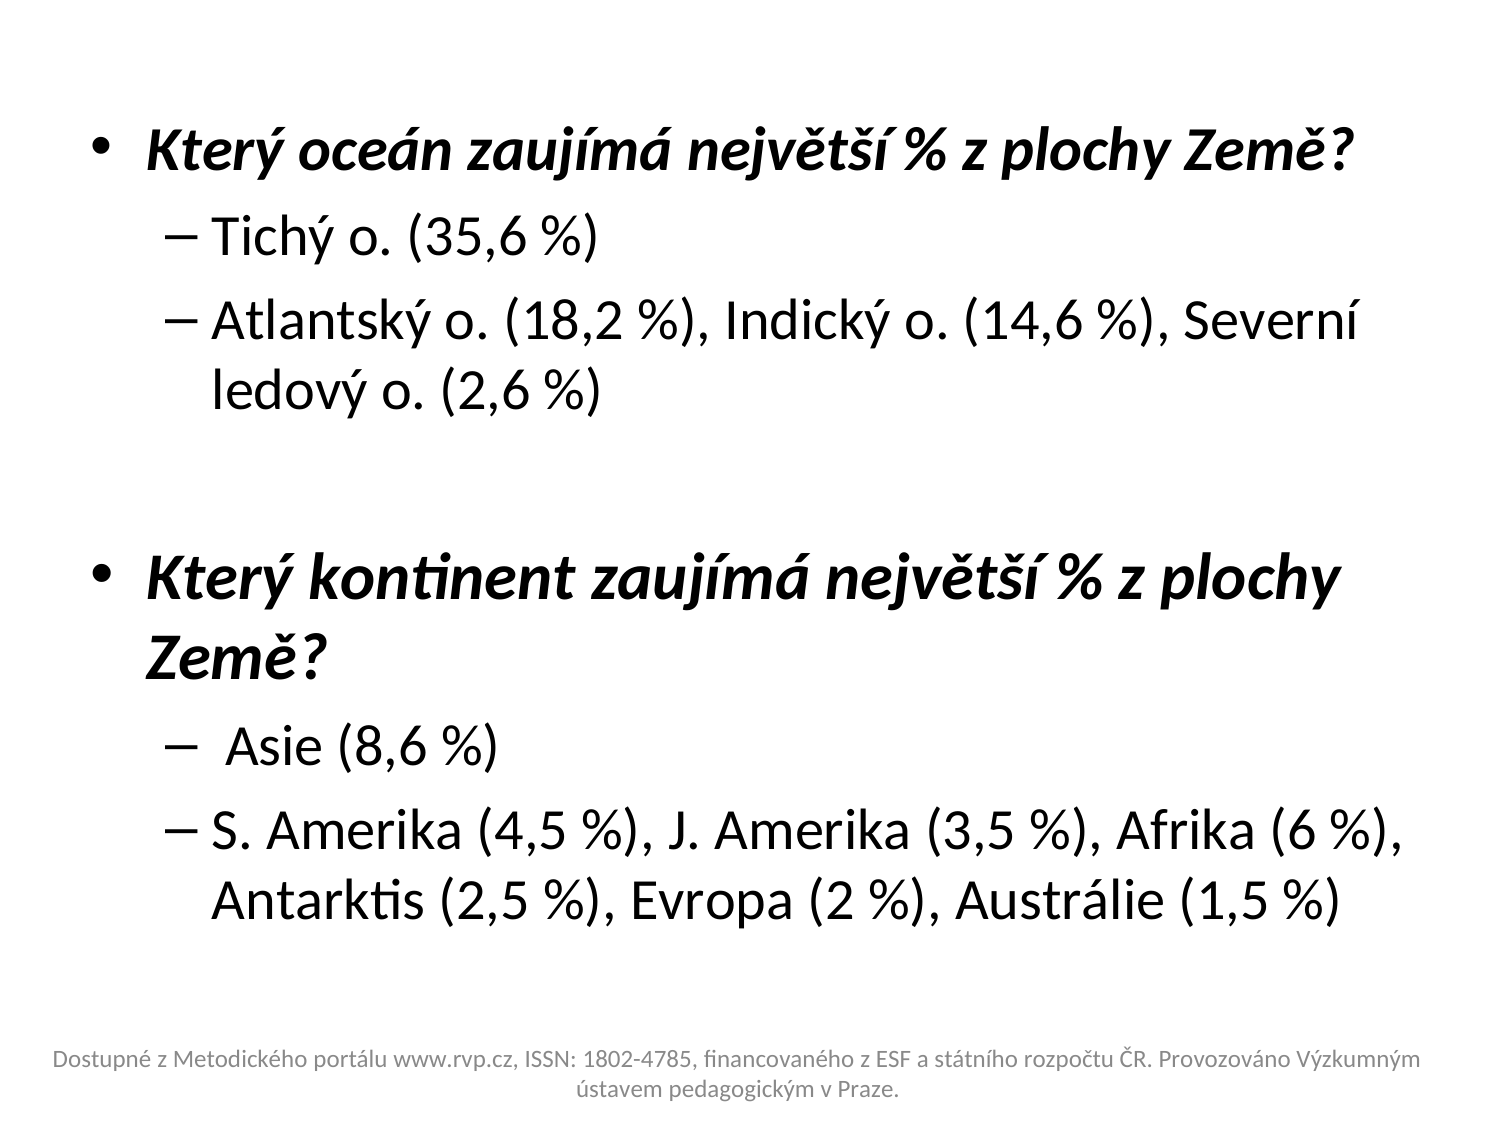

# Který oceán zaujímá největší % z plochy Země?
Tichý o. (35,6 %)
Atlantský o. (18,2 %), Indický o. (14,6 %), Severní ledový o. (2,6 %)
Který kontinent zaujímá největší % z plochy Země?
 Asie (8,6 %)
S. Amerika (4,5 %), J. Amerika (3,5 %), Afrika (6 %), Antarktis (2,5 %), Evropa (2 %), Austrálie (1,5 %)
Dostupné z Metodického portálu www.rvp.cz, ISSN: 1802-4785, financovaného z ESF a státního rozpočtu ČR. Provozováno Výzkumným ústavem pedagogickým v Praze.